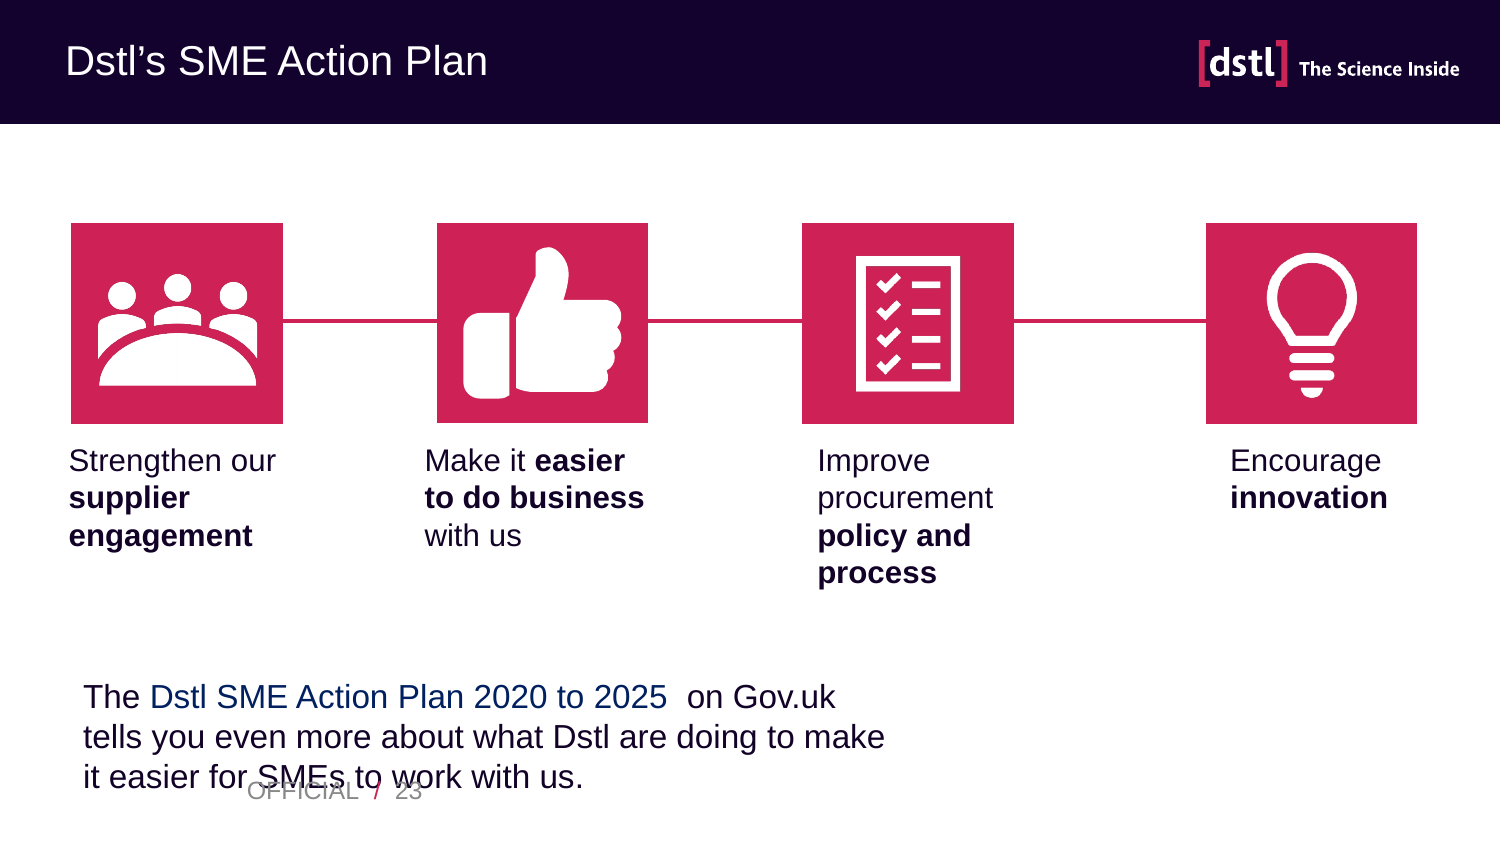

# Dstl’s SME Action Plan
Strengthen our supplier engagement
Make it easier to do business with us
Improve procurement policy and process
Encourage innovation
The Dstl SME Action Plan 2020 to 2025 on Gov.uk tells you even more about what Dstl are doing to make it easier for SMEs to work with us.
OFFICIAL /